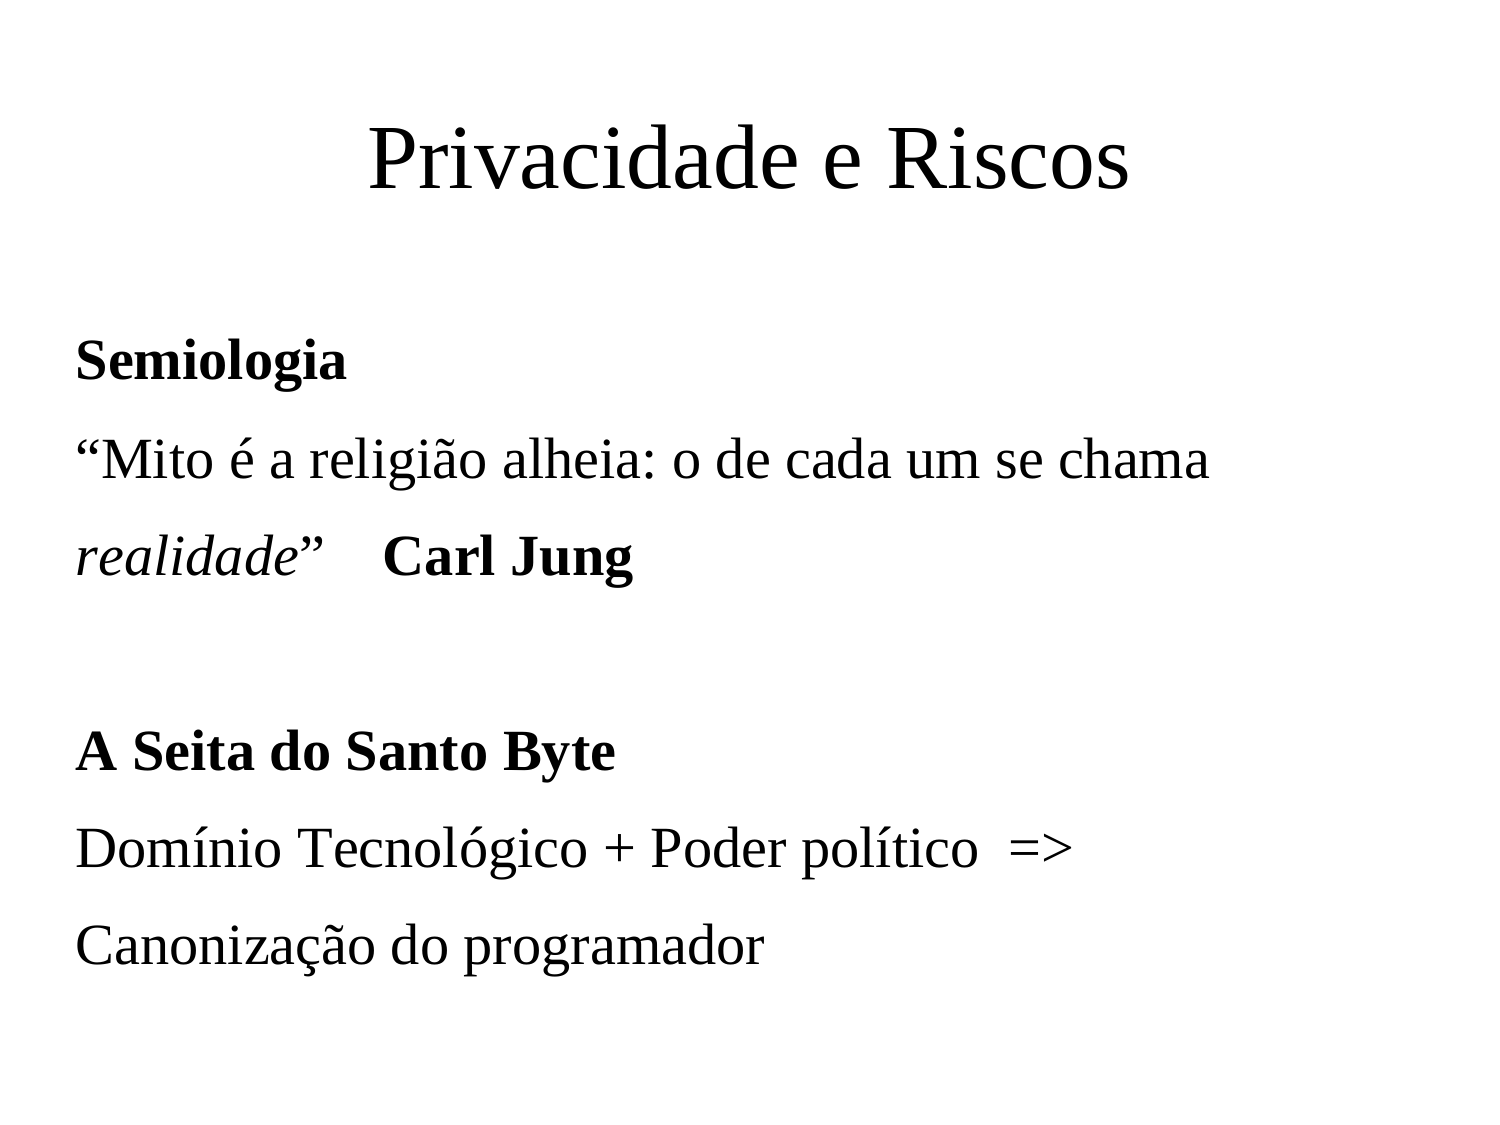

Privacidade e Riscos
Semiologia
“Mito é a religião alheia: o de cada um se chama realidade” Carl Jung
A Seita do Santo Byte
Domínio Tecnológico + Poder político =>
Canonização do programador